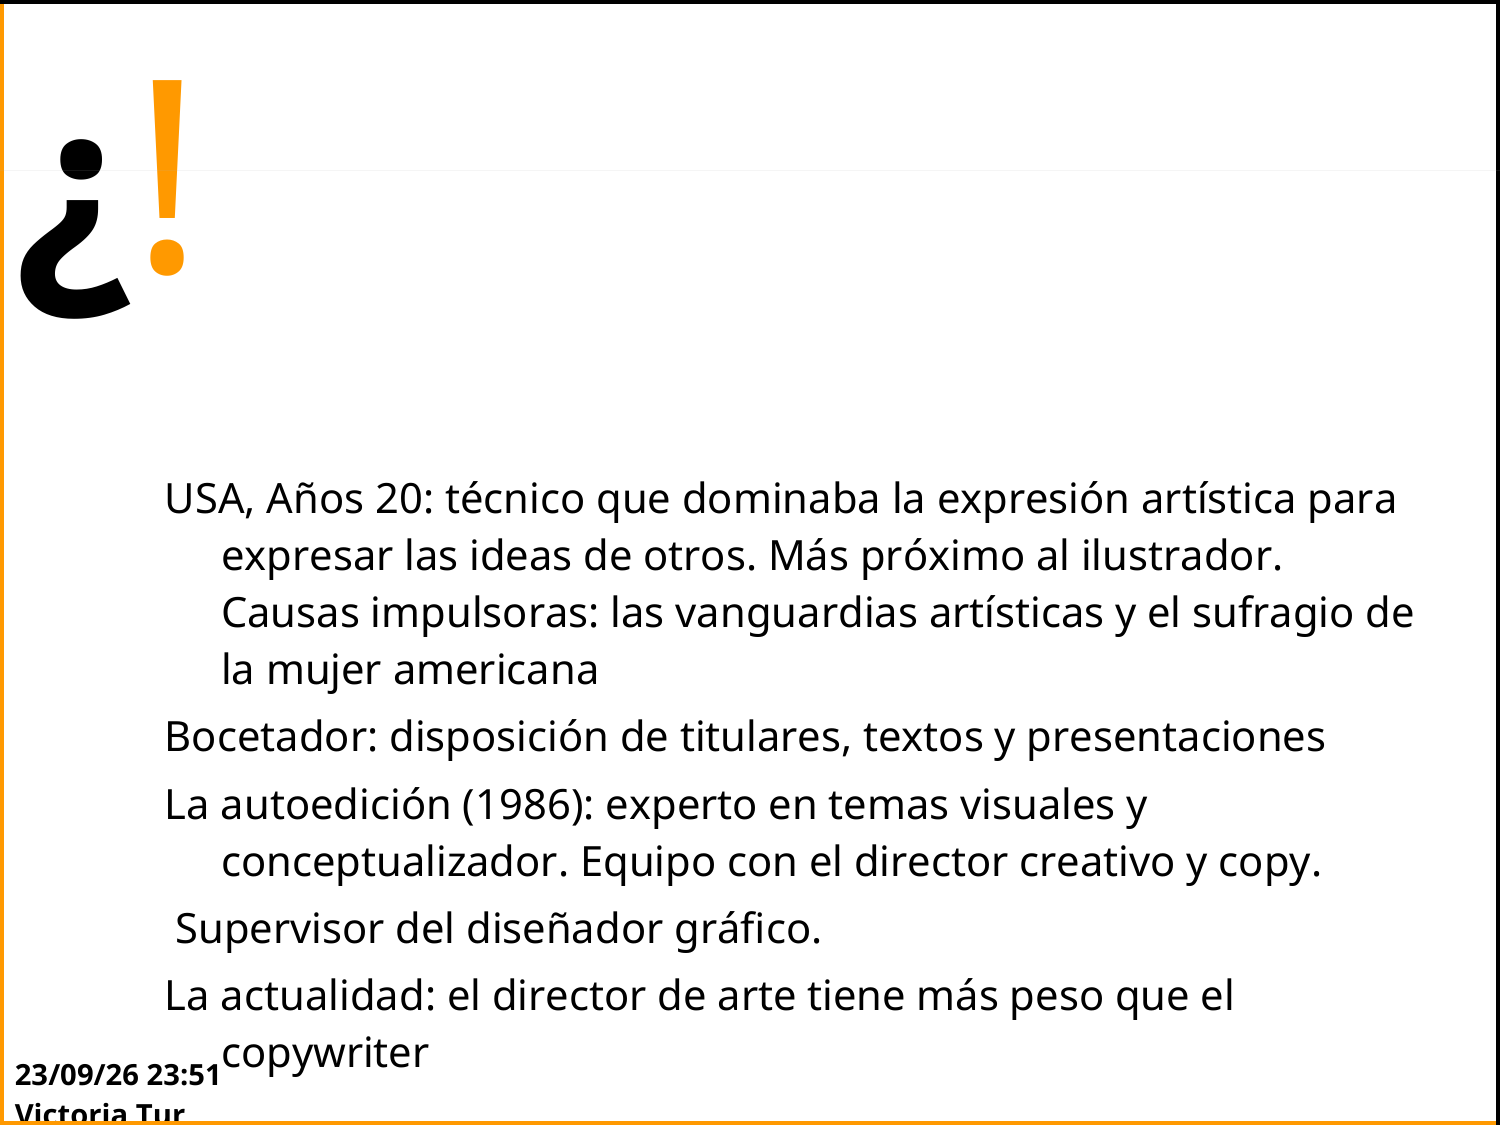

# USA, Años 20: técnico que dominaba la expresión artística para expresar las ideas de otros. Más próximo al ilustrador. Causas impulsoras: las vanguardias artísticas y el sufragio de la mujer americana
Bocetador: disposición de titulares, textos y presentaciones
La autoedición (1986): experto en temas visuales y conceptualizador. Equipo con el director creativo y copy.
 Supervisor del diseñador gráfico.
La actualidad: el director de arte tiene más peso que el copywriter